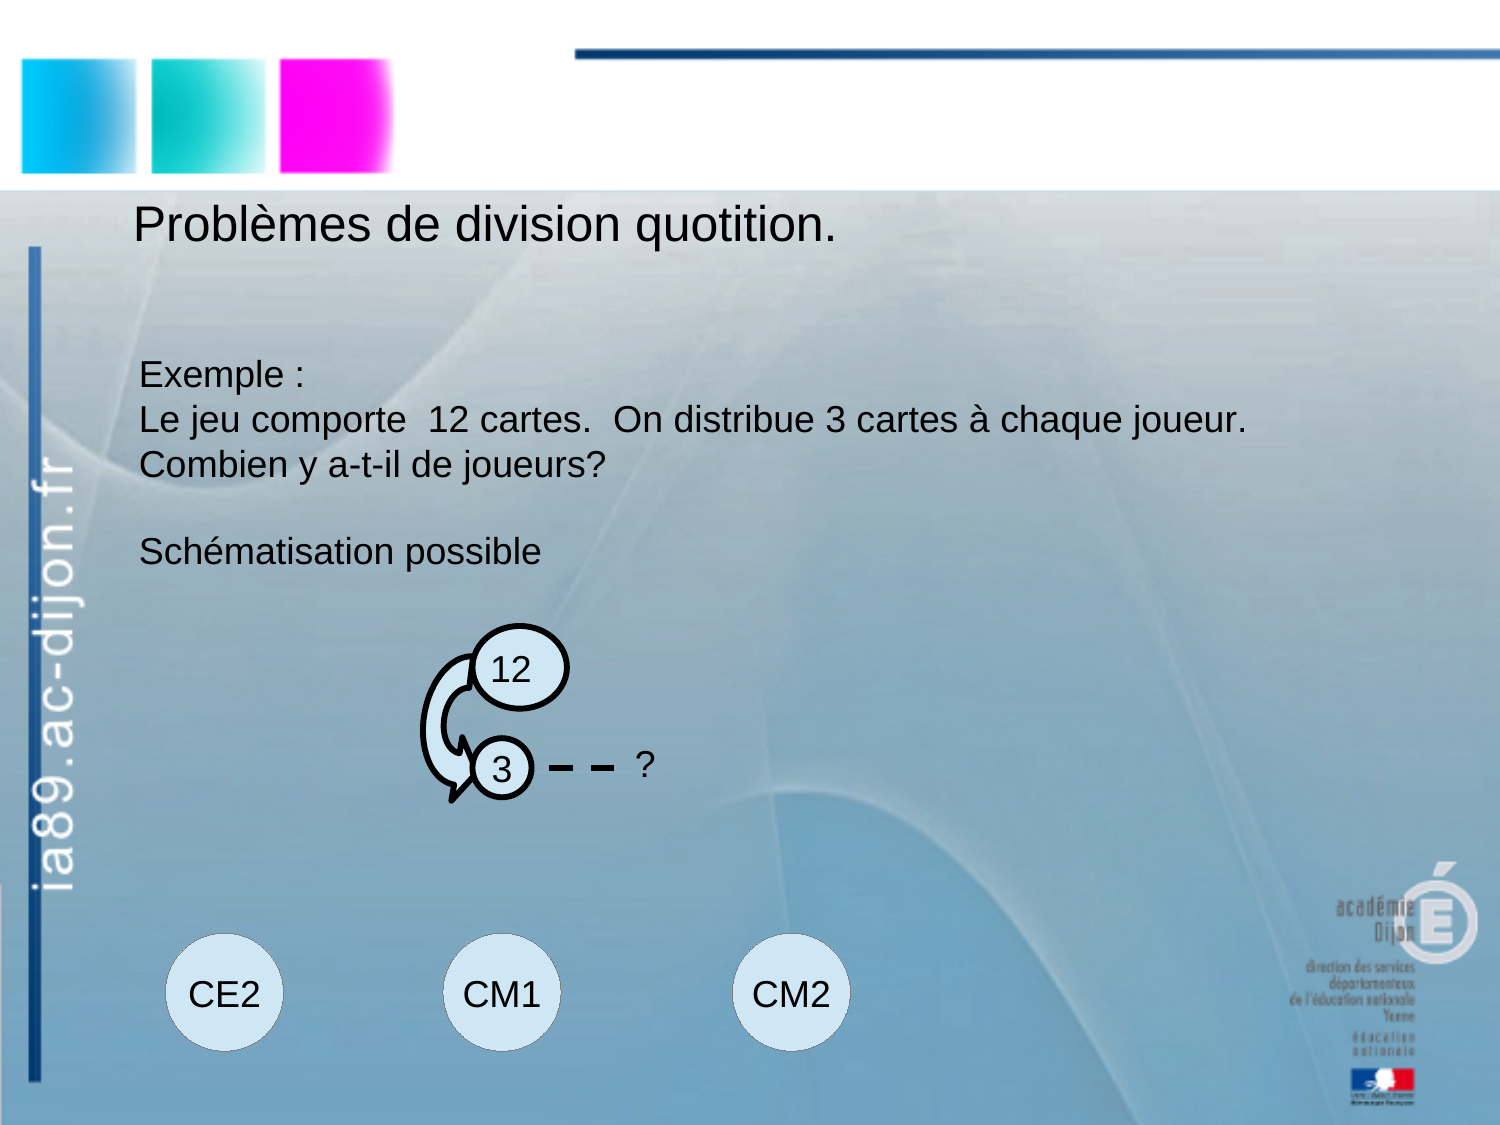

Problèmes de division quotition.
Exemple :
Le jeu comporte 12 cartes. On distribue 3 cartes à chaque joueur.
Combien y a-t-il de joueurs?
Schématisation possible
12
?
3
CE2
CM1
CM2